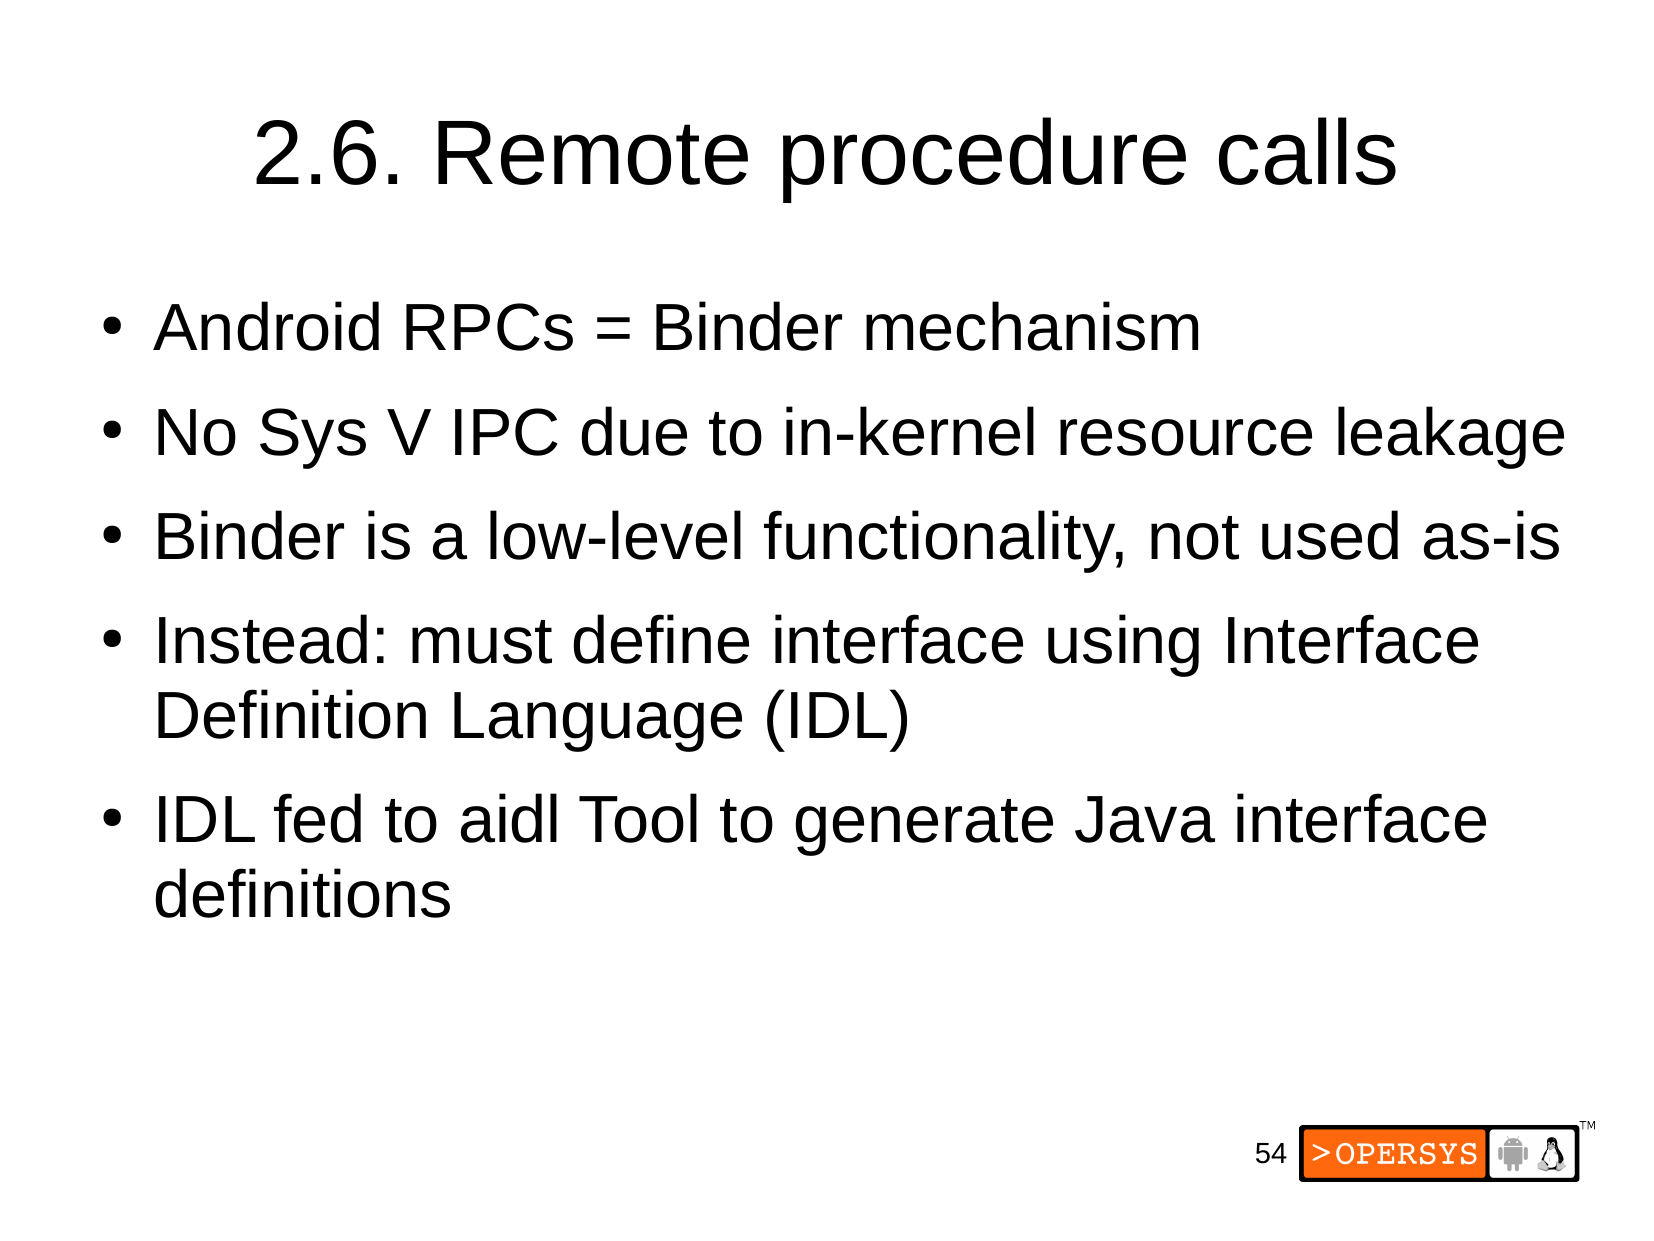

# 2.6. Remote procedure calls
Android RPCs = Binder mechanism
No Sys V IPC due to in-kernel resource leakage
Binder is a low-level functionality, not used as-is
Instead: must define interface using Interface Definition Language (IDL)
IDL fed to aidl Tool to generate Java interface definitions